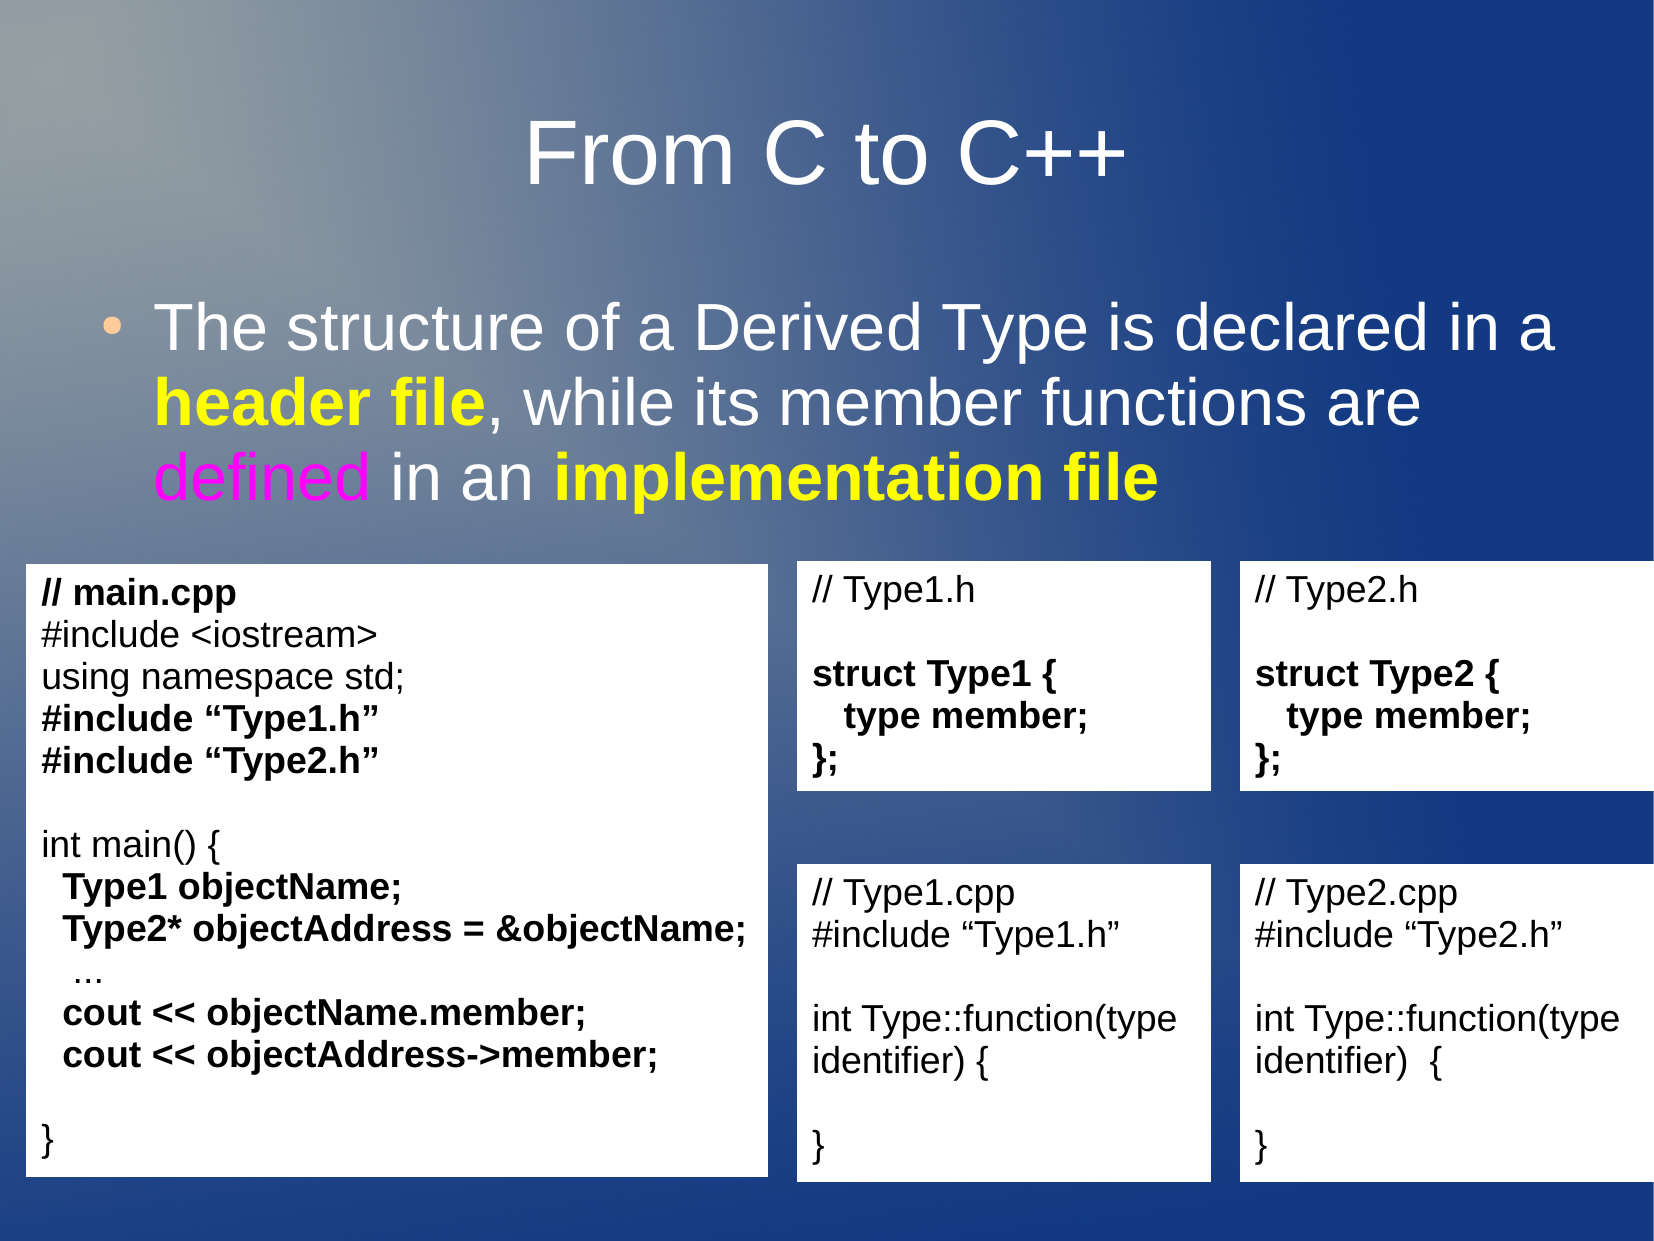

# From C to C++
The structure of a Derived Type is declared in a header file, while its member functions are defined in an implementation file
// Type1.h
struct Type1 {
 type member;
};
// Type2.h
struct Type2 {
 type member;
};
// main.cpp
#include <iostream>
using namespace std;
#include “Type1.h”
#include “Type2.h”
int main() {
 Type1 objectName;
 Type2* objectAddress = &objectName;
 ...
 cout << objectName.member;
 cout << objectAddress->member;
}
// Type1.cpp
#include “Type1.h”
int Type::function(type identifier) {
}
// Type2.cpp
#include “Type2.h”
int Type::function(type identifier) {
}